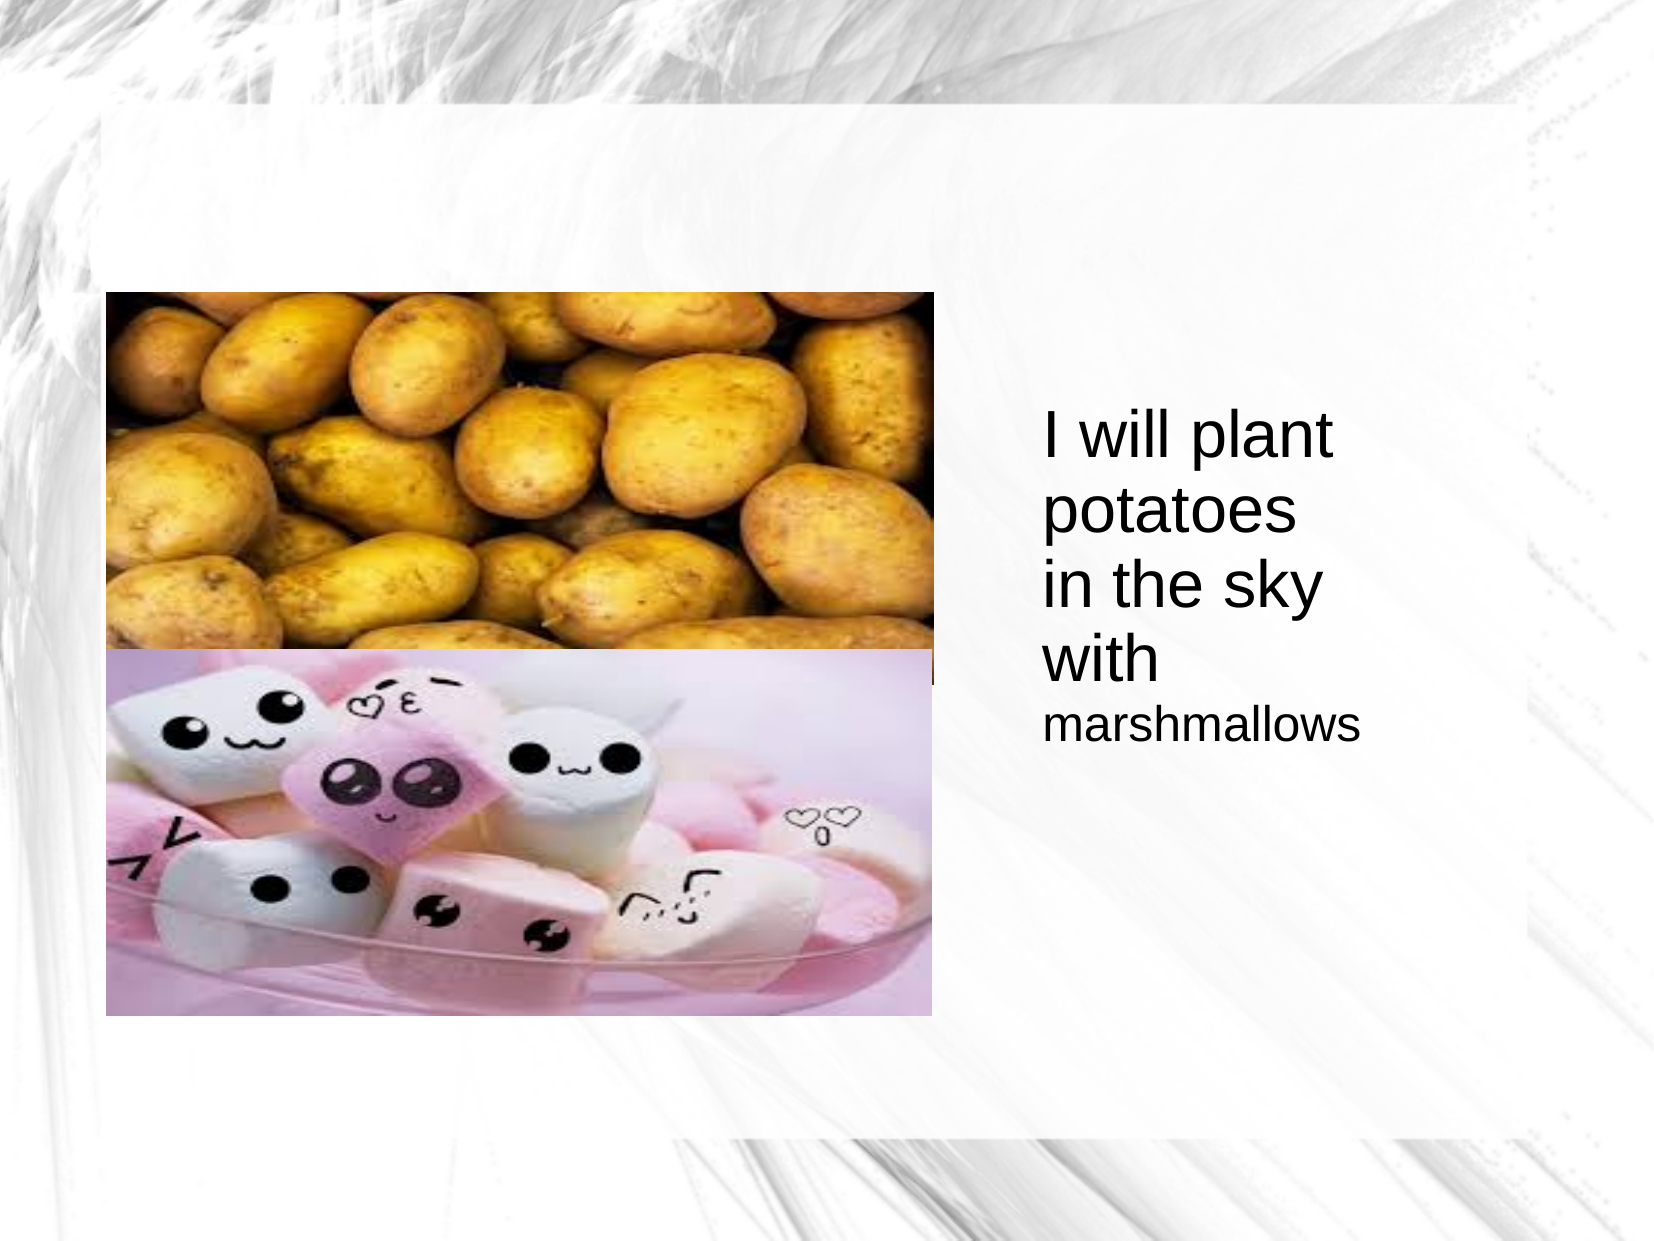

#
I will plant potatoes in the sky with marshmallows